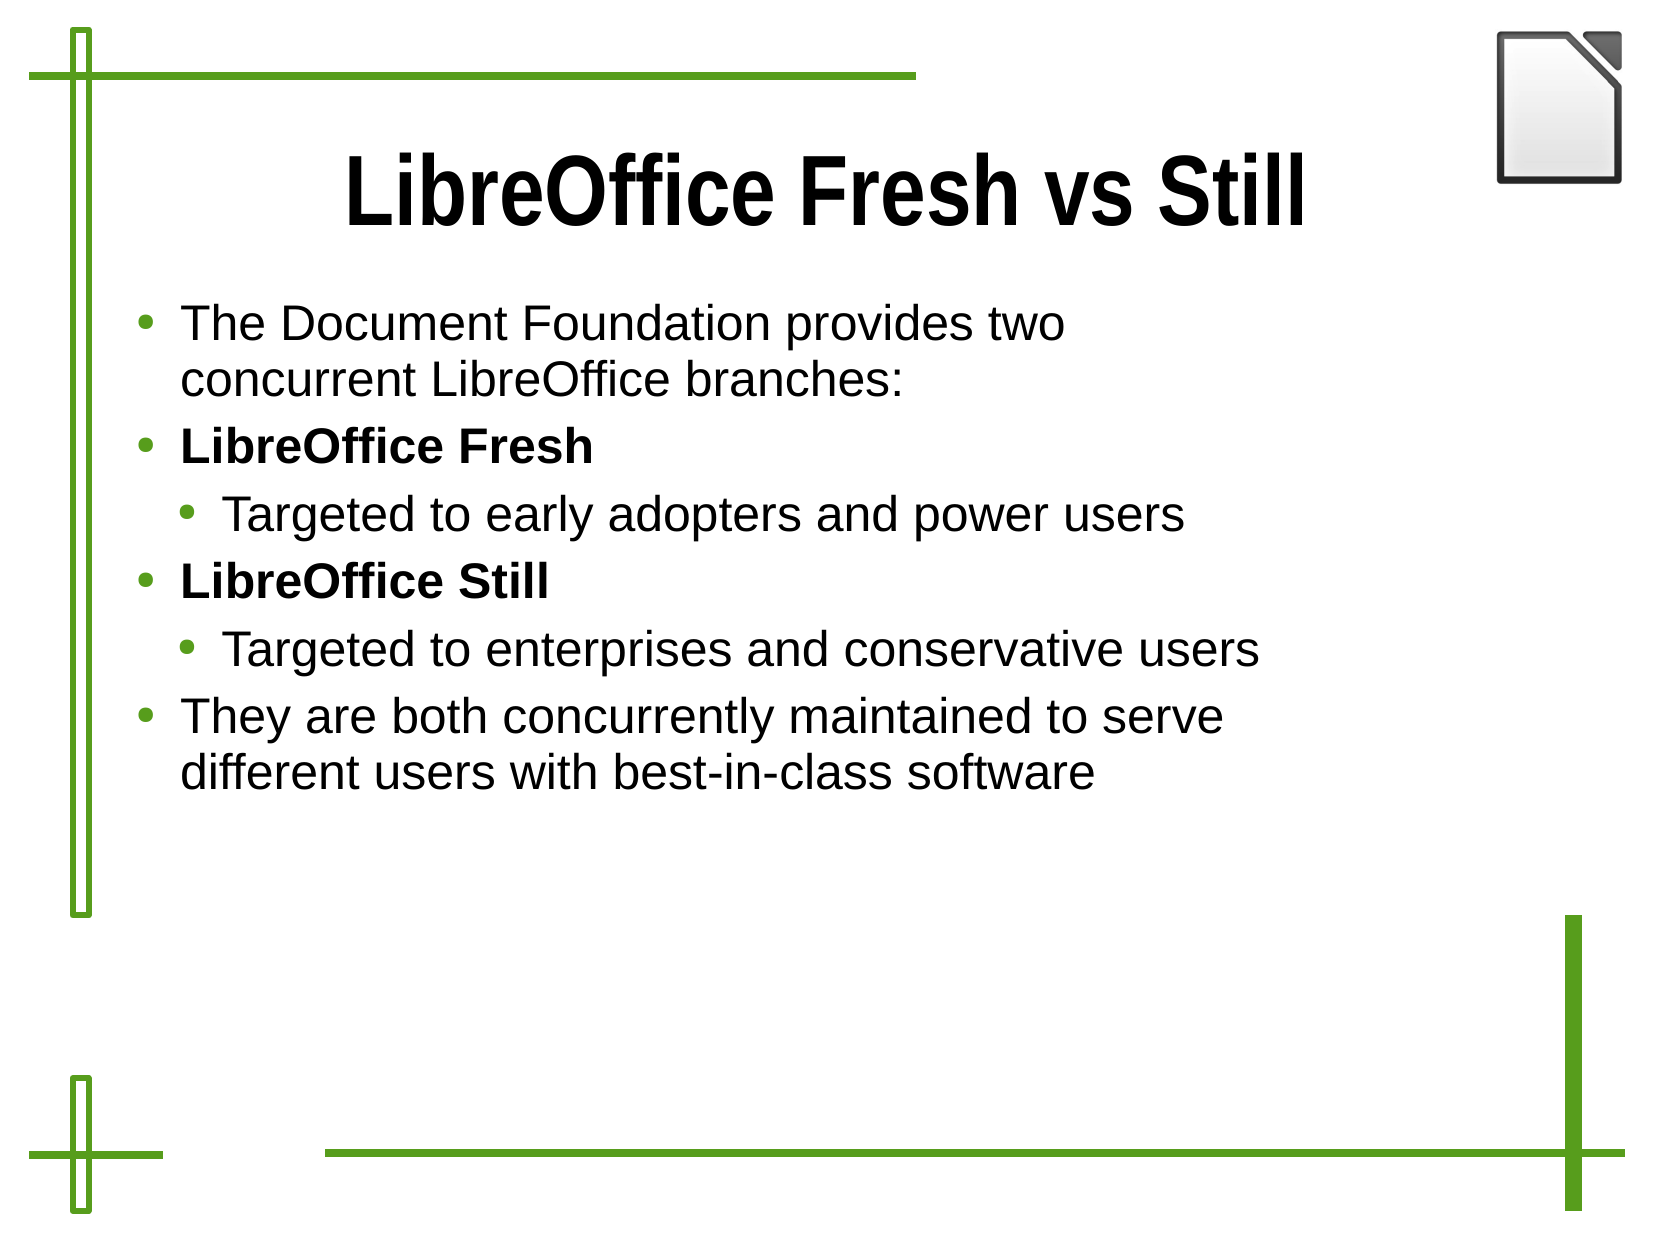

# LibreOffice Fresh vs Still
The Document Foundation provides two
concurrent LibreOffice branches:
LibreOffice Fresh
Targeted to early adopters and power users
LibreOffice Still
Targeted to enterprises and conservative users
They are both concurrently maintained to serve
different users with best-in-class software